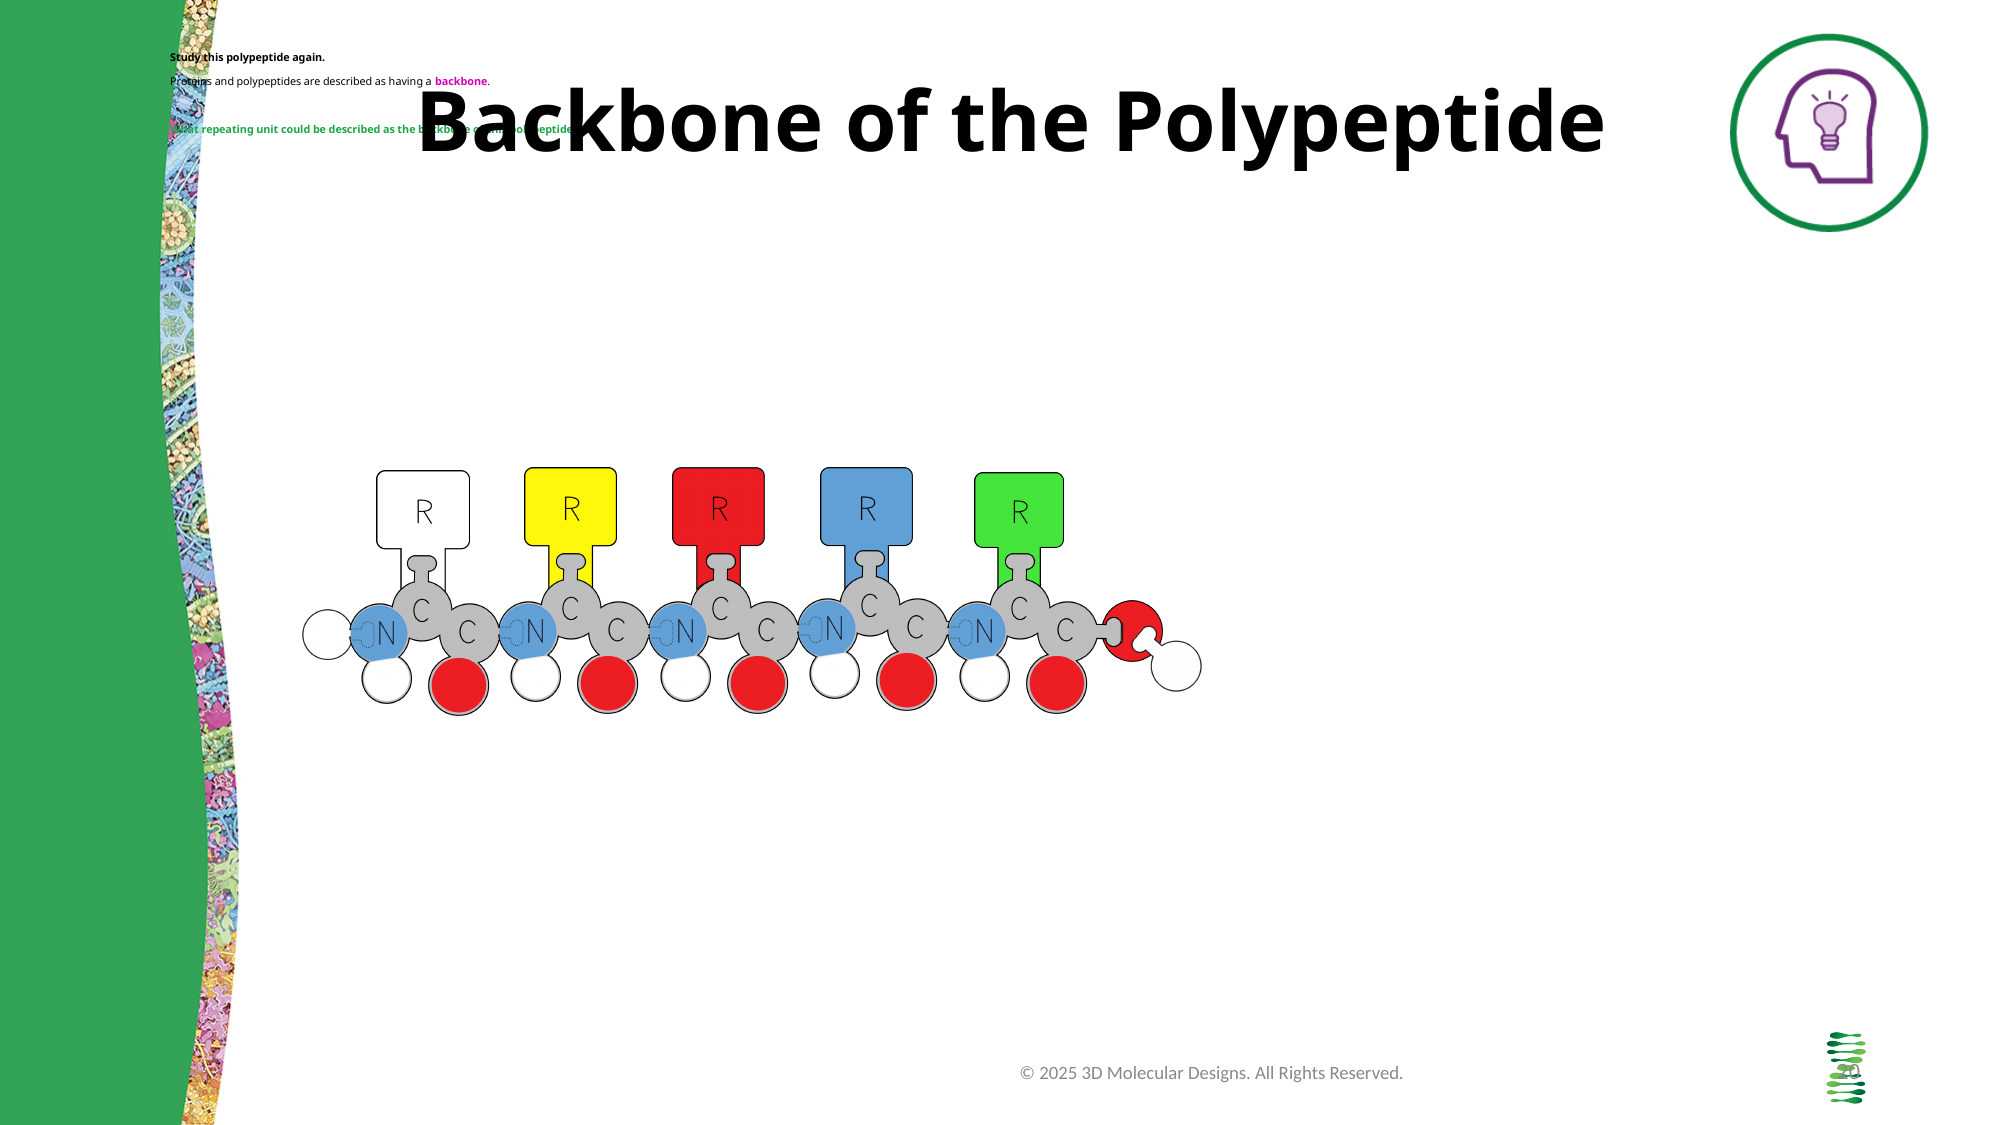

# Study this polypeptide again.
Proteins and polypeptides are described as having a backbone.
What repeating unit could be described as the backbone of this polypeptide?
Backbone of the Polypeptide